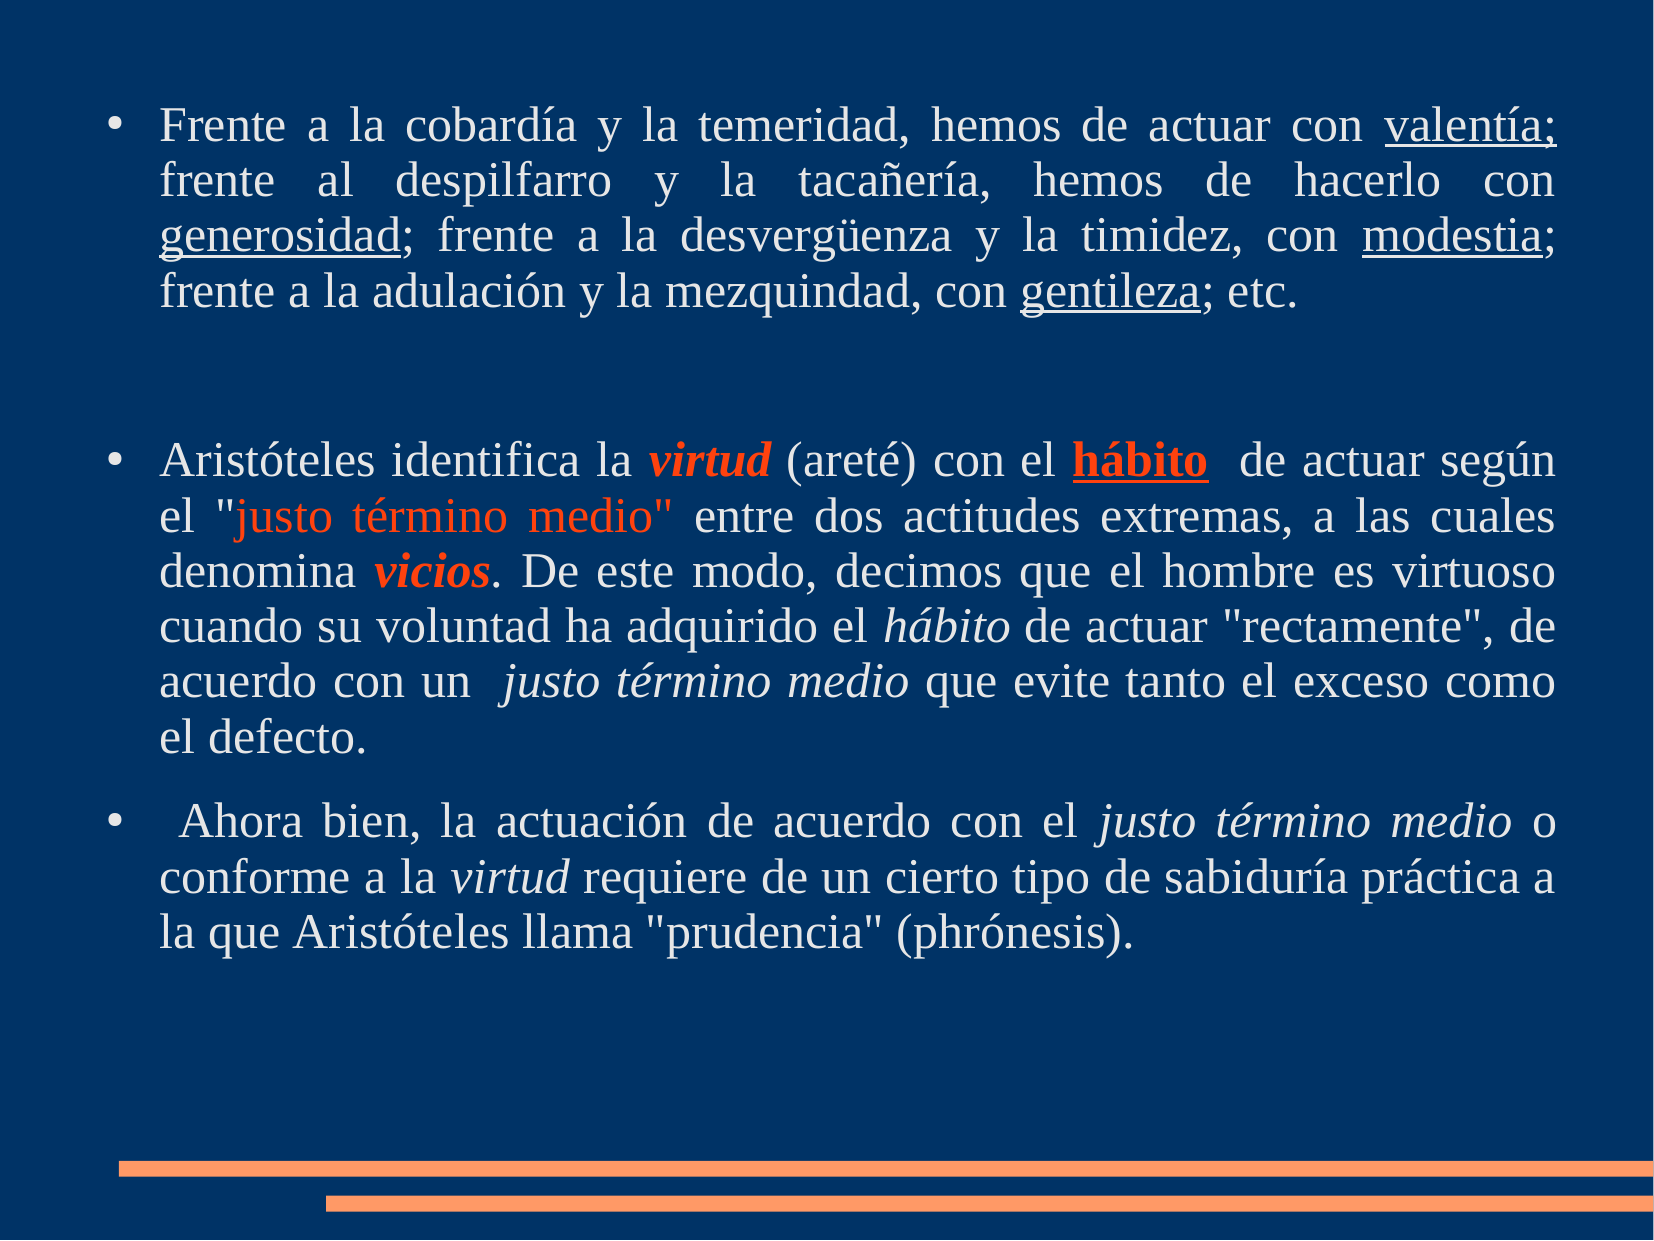

# Frente a la cobardía y la temeridad, hemos de actuar con valentía; frente al despilfarro y la tacañería, hemos de hacerlo con generosidad; frente a la desvergüenza y la timidez, con modestia; frente a la adulación y la mezquindad, con gentileza; etc.
Aristóteles identifica la virtud (areté) con el hábito de actuar según el "justo término medio" entre dos actitudes extremas, a las cuales denomina vicios. De este modo, decimos que el hombre es virtuoso cuando su voluntad ha adquirido el hábito de actuar "rectamente", de acuerdo con un justo término medio que evite tanto el exceso como el defecto.
 Ahora bien, la actuación de acuerdo con el justo término medio o conforme a la virtud requiere de un cierto tipo de sabiduría práctica a la que Aristóteles llama "prudencia" (phrónesis).